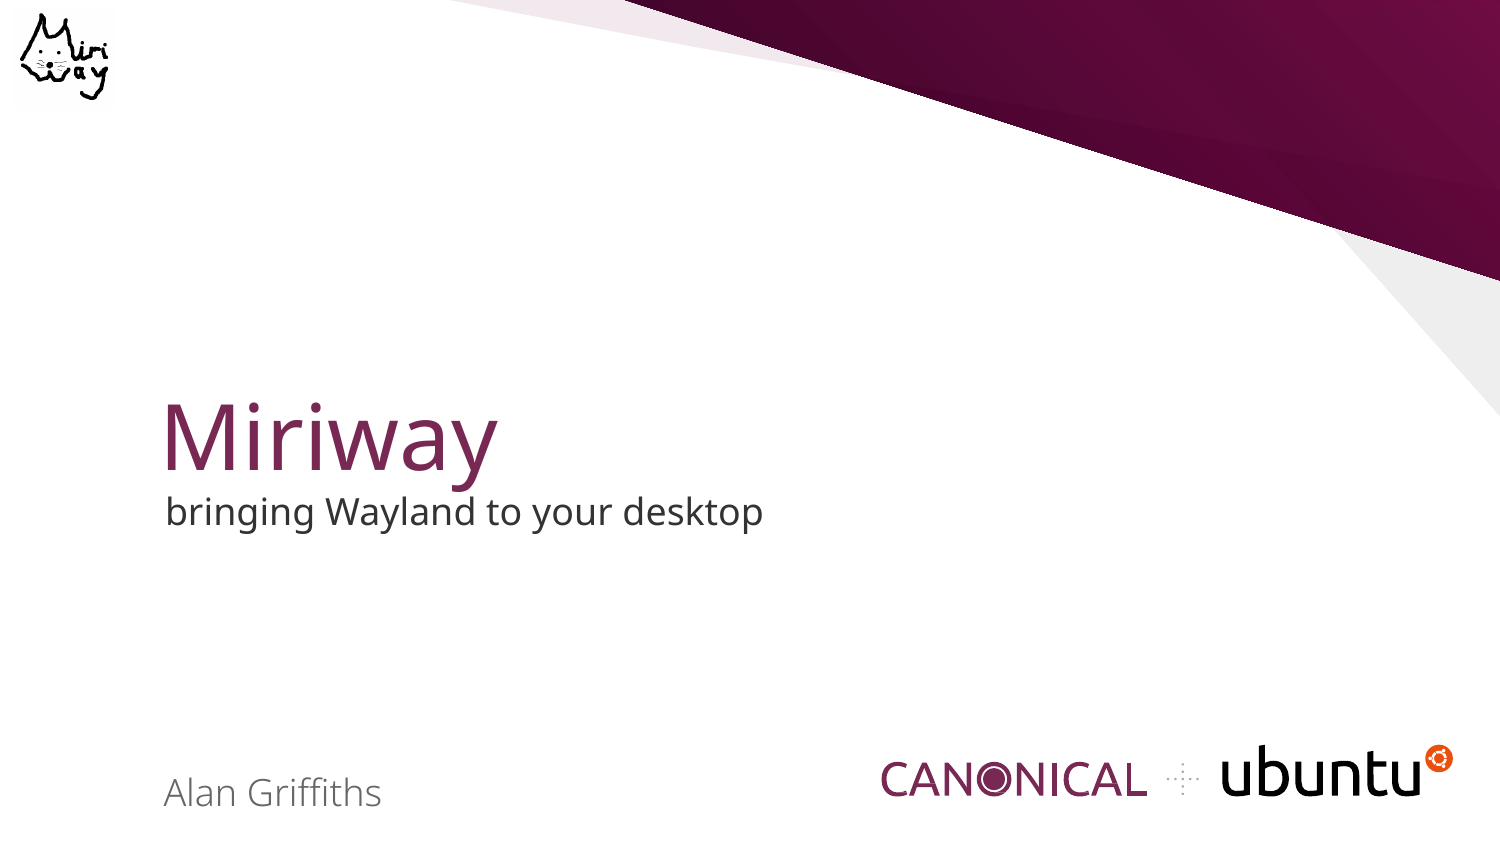

# Miriway
bringing Wayland to your desktop
Alan Griffiths